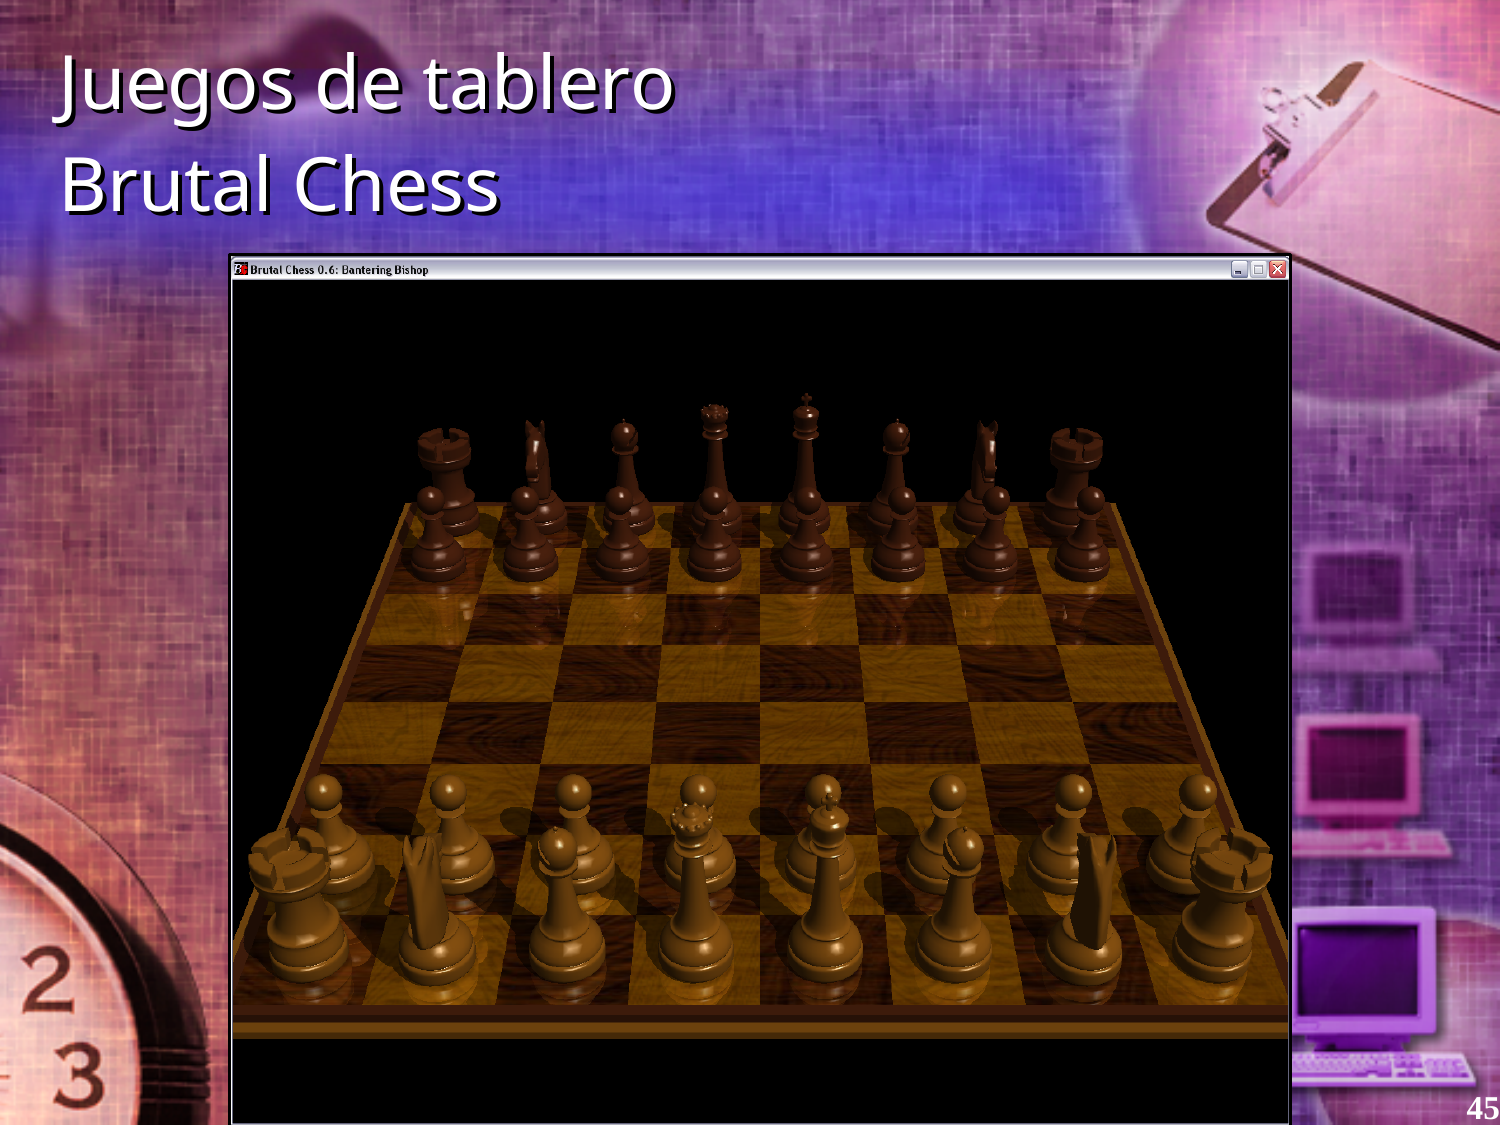

# Juegos de tablero Brutal Chess
45